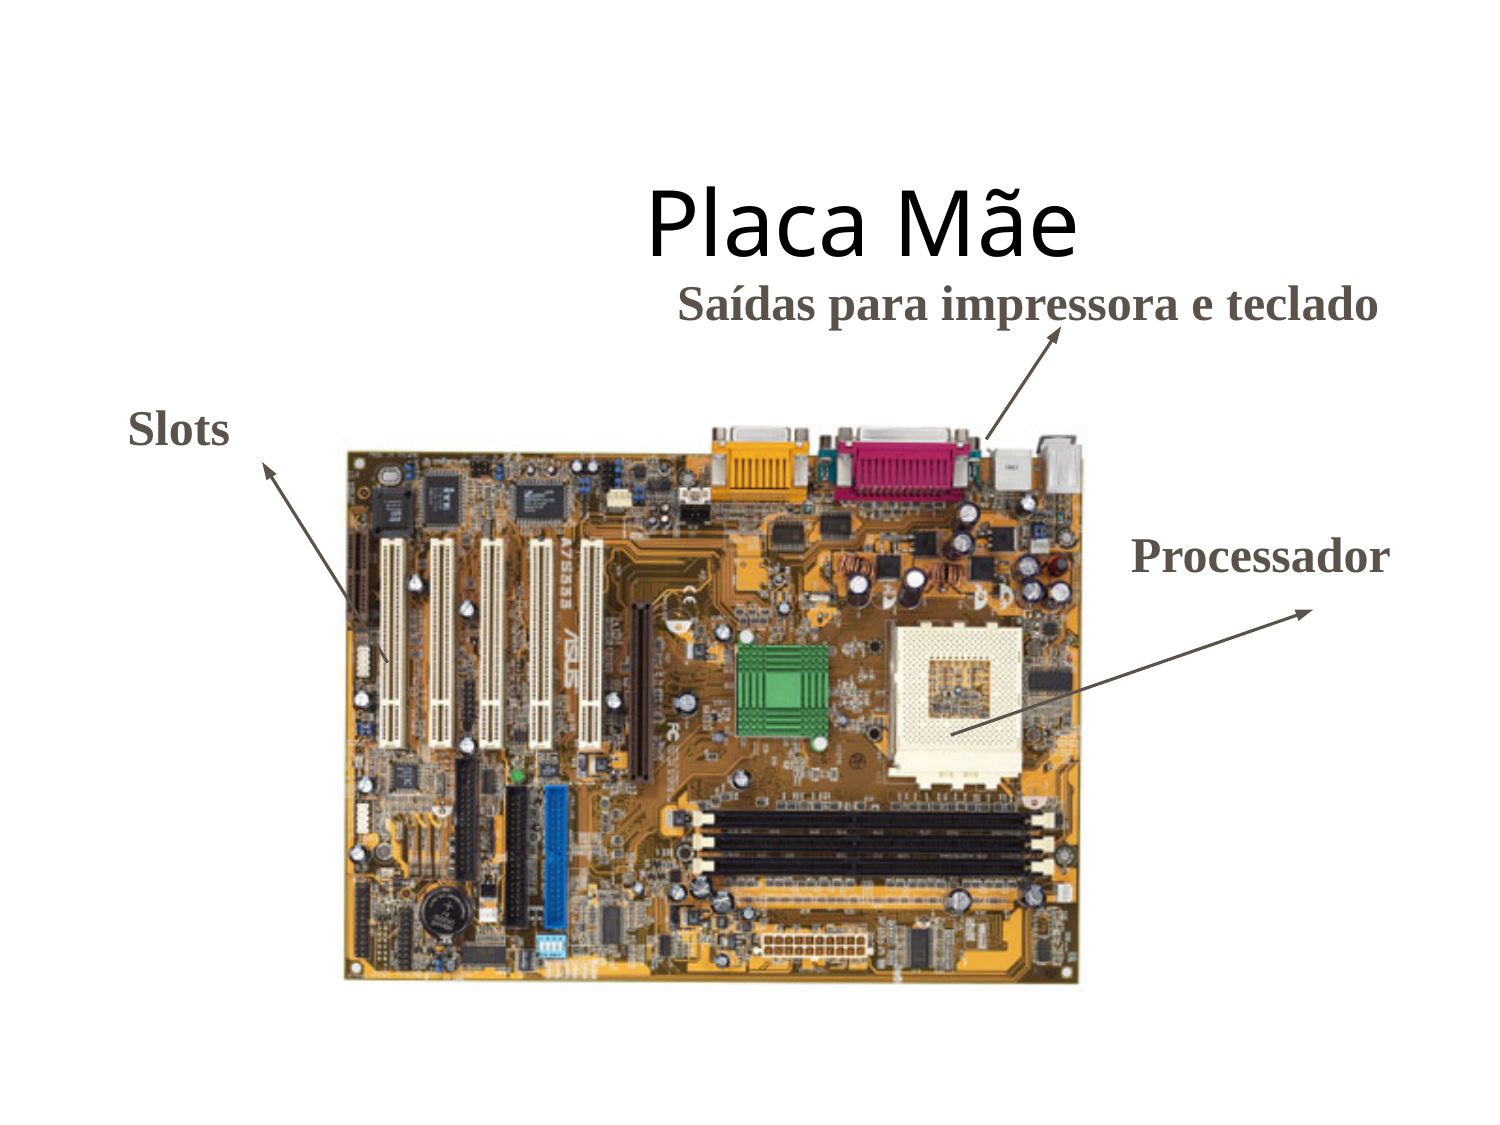

# Placa Mãe
Saídas para impressora e teclado
Slots
Processador